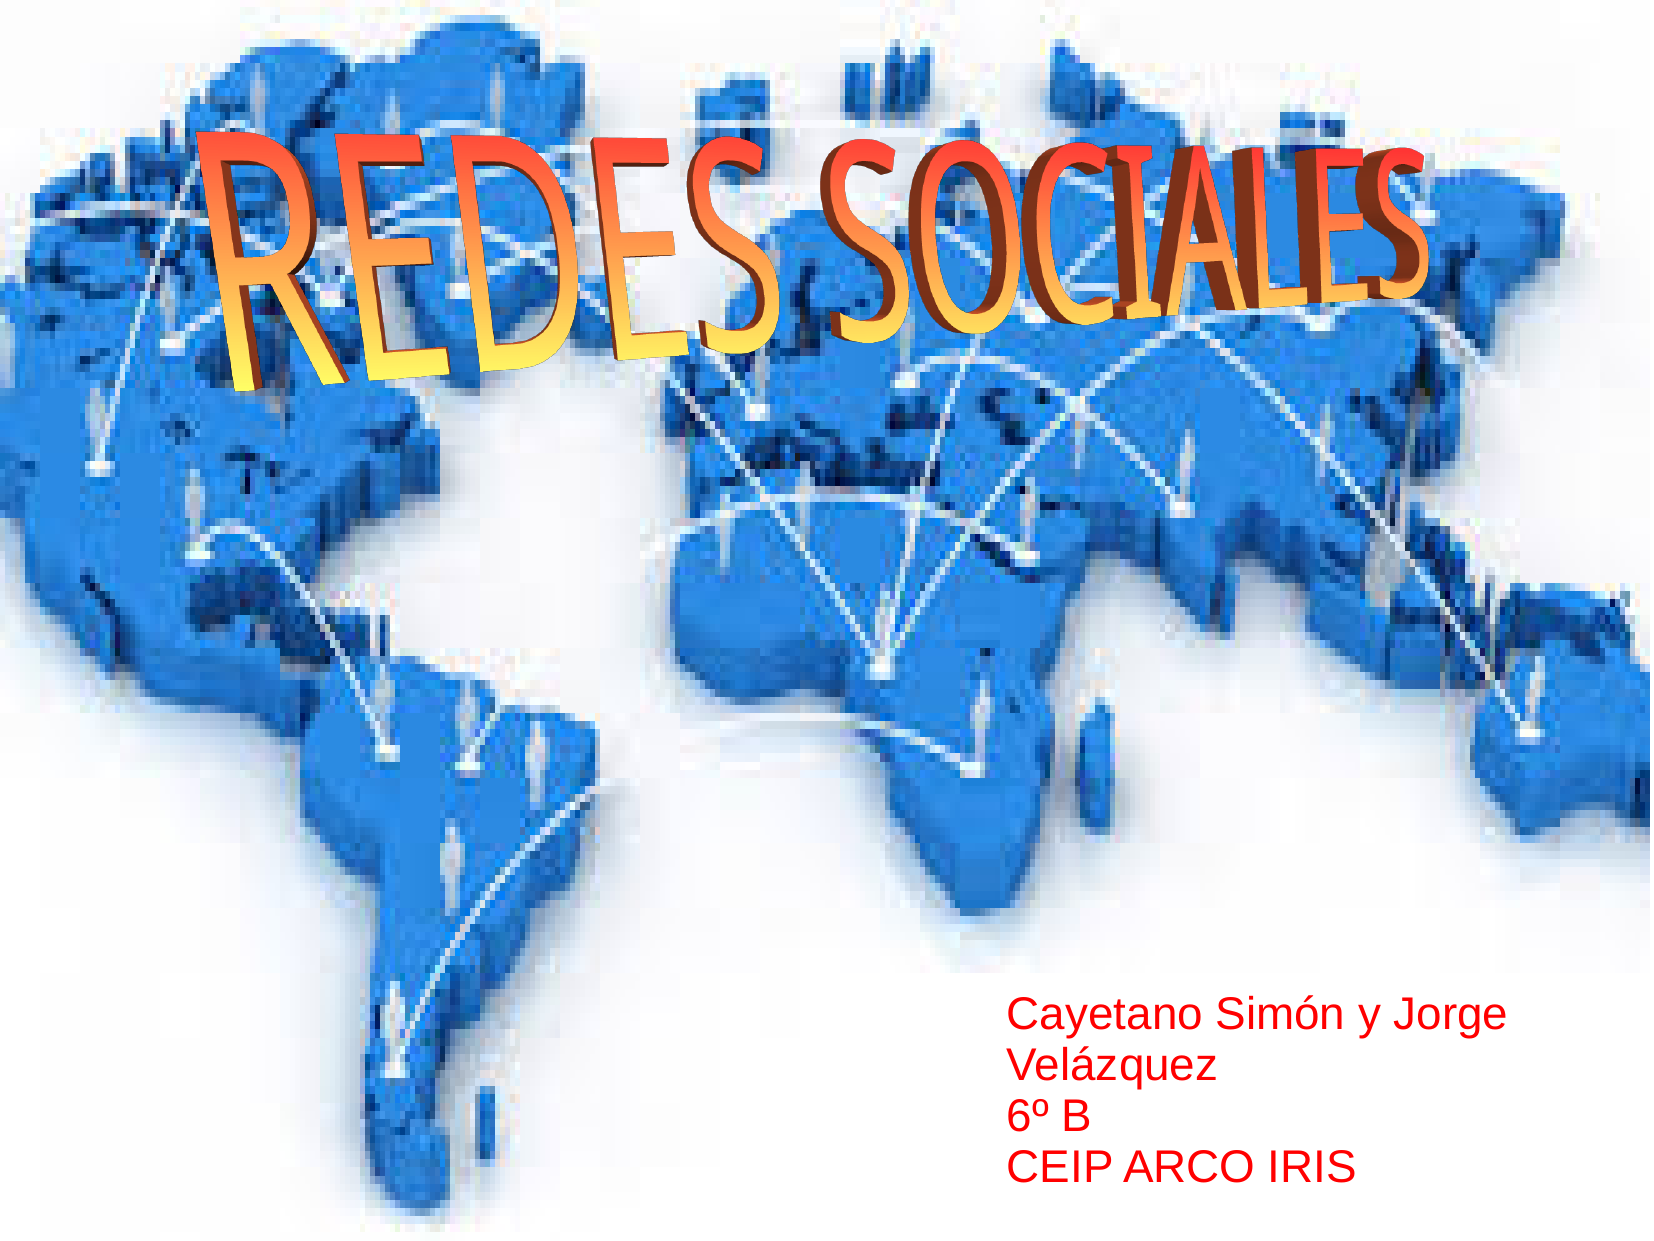

REDES SOCIALES
Cayetano Simón y Jorge Velázquez
6º B
CEIP ARCO IRIS